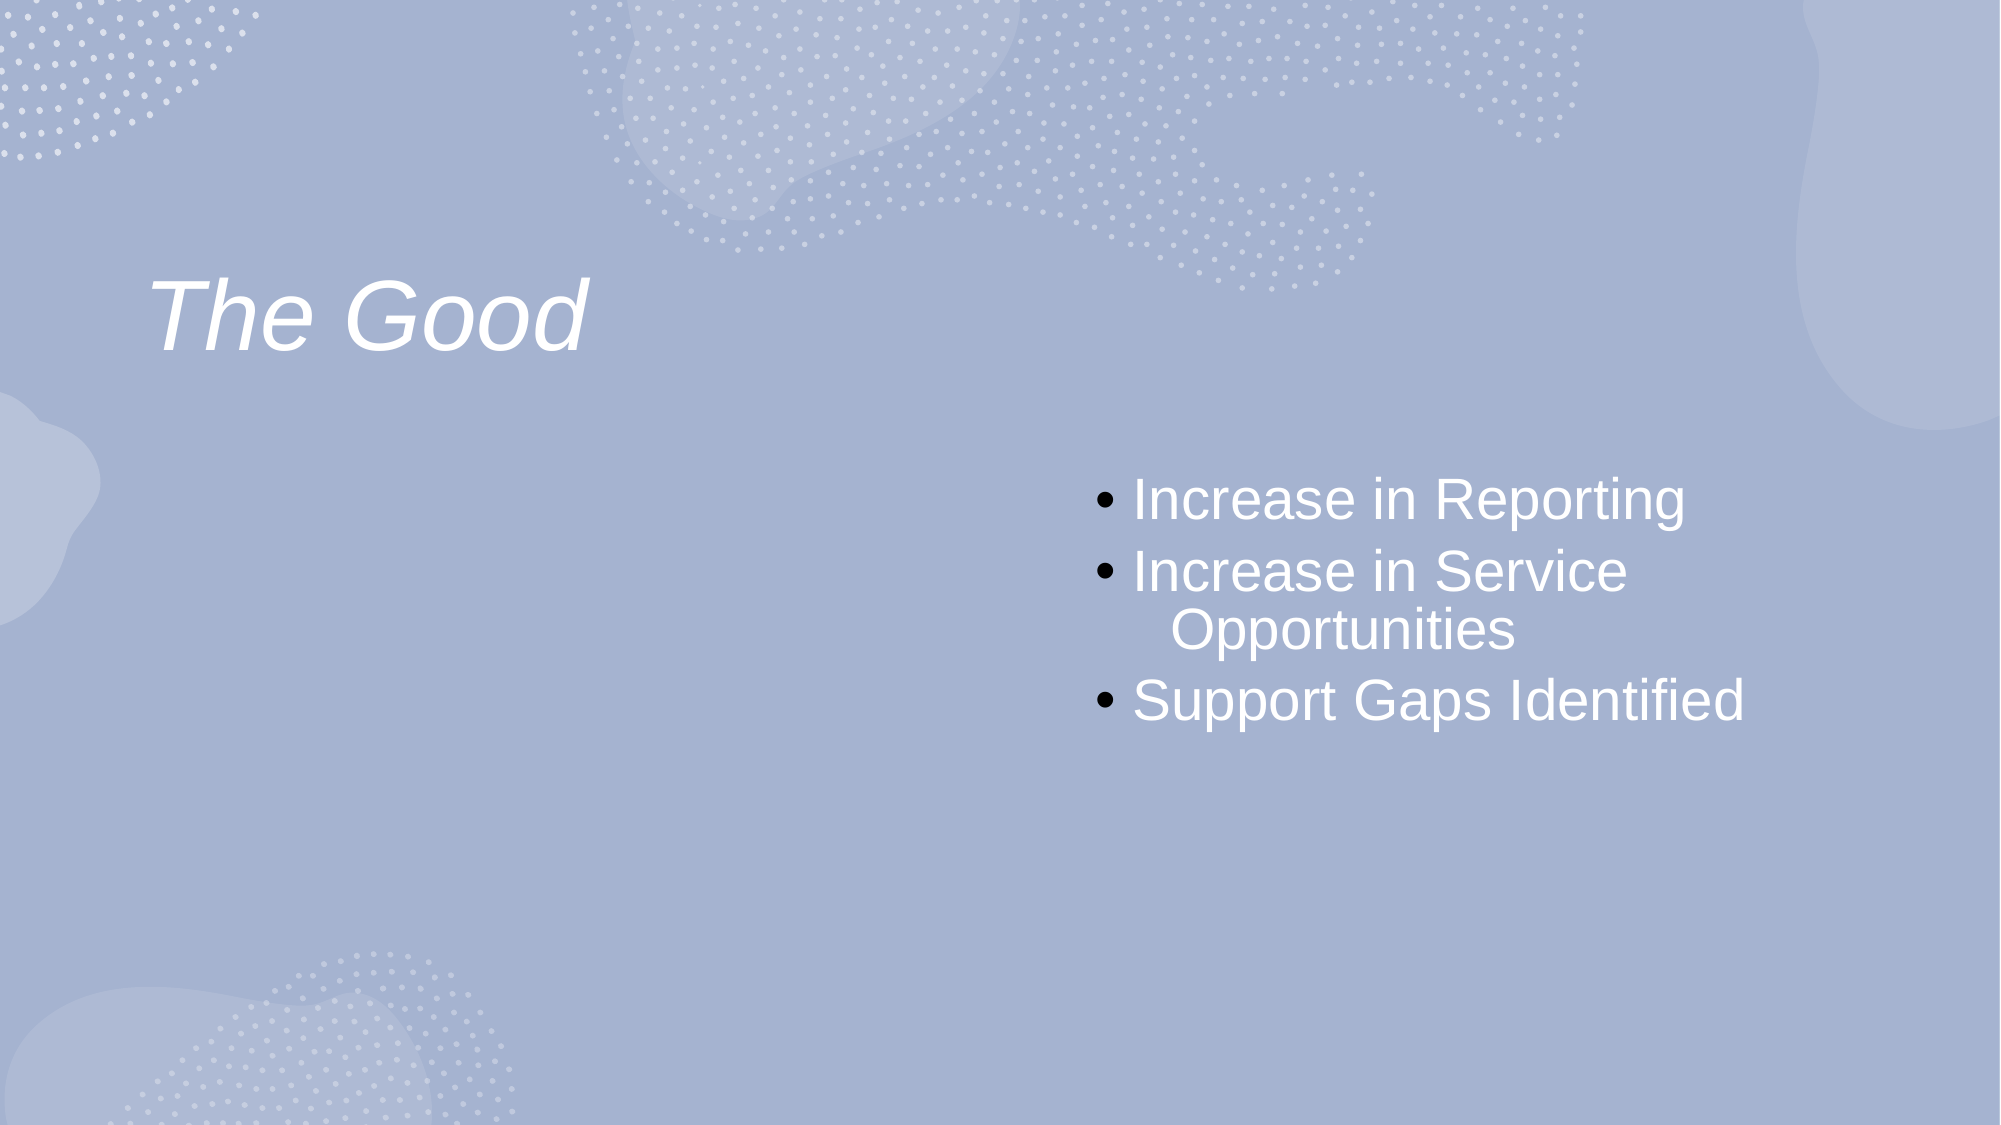

The Good
Increase in Reporting
Increase in Service Opportunities
Support Gaps Identified